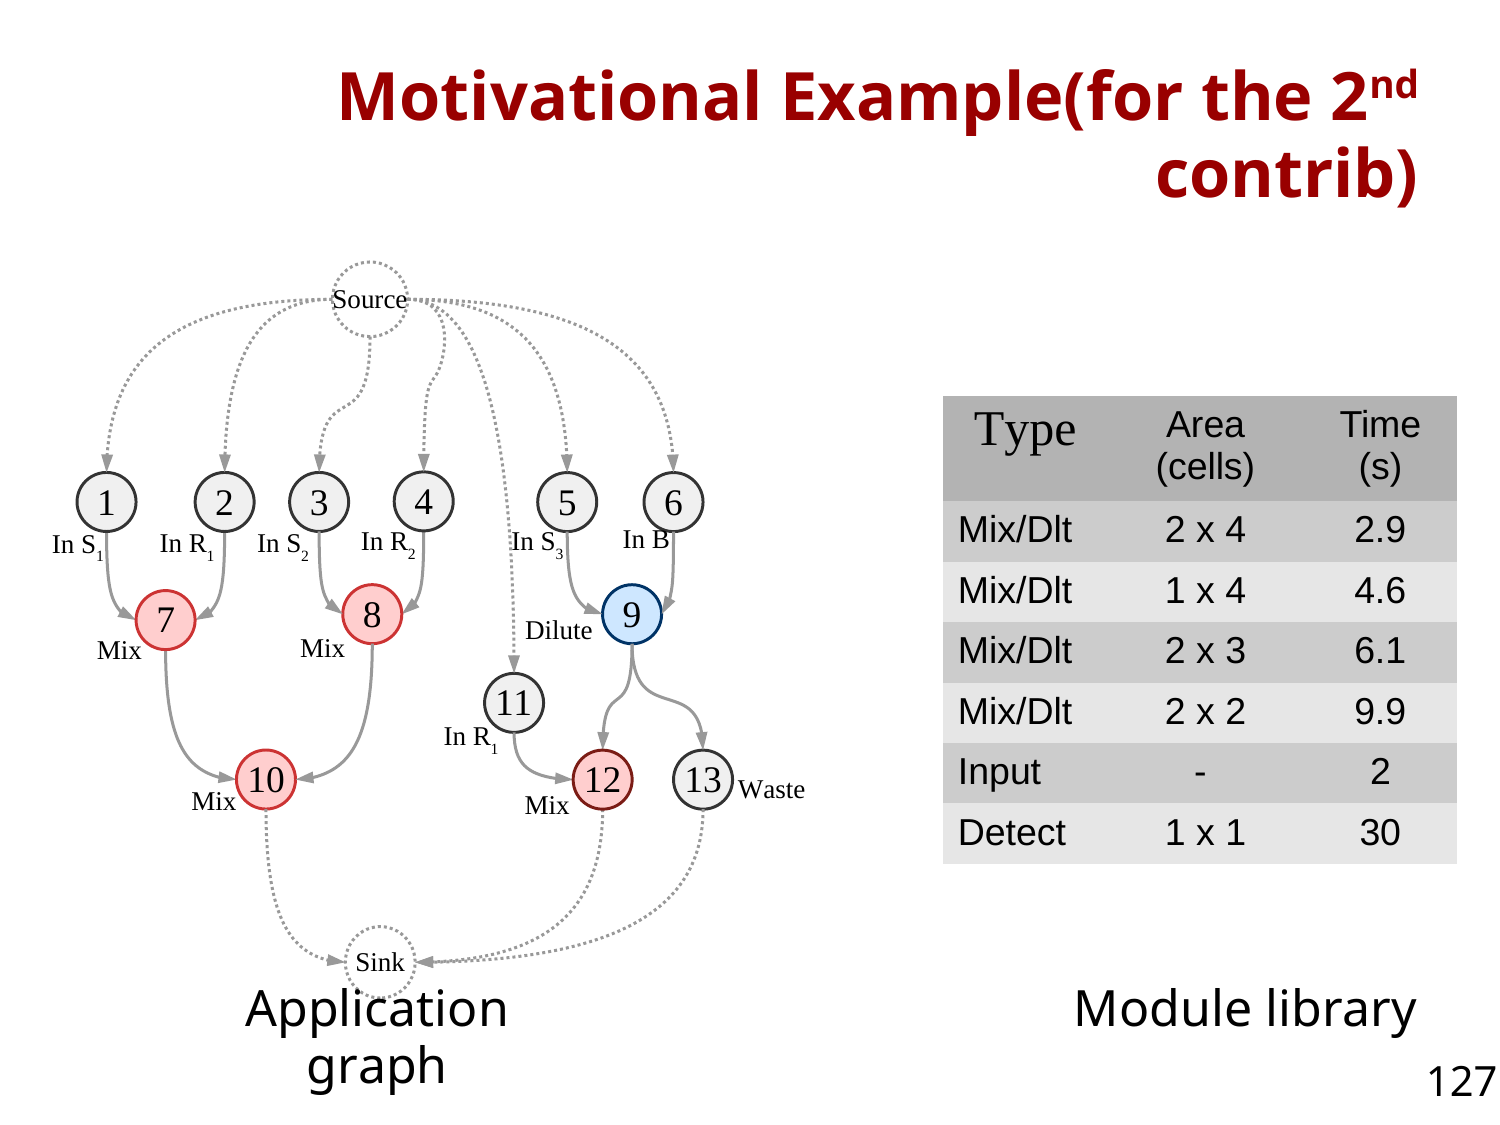

# Motivational Example(for the 2nd contrib)
Source
4
1
2
3
5
6
In R2
In S3
In B
In R1
In S2
In S1
8
9
7
Dilute
Mix
Mix
11
In R1
10
12
13
Waste
Mix
Mix
Sink
| Type | Area (cells) | Time (s) |
| --- | --- | --- |
| Mix/Dlt | 2 x 4 | 2.9 |
| Mix/Dlt | 1 x 4 | 4.6 |
| Mix/Dlt | 2 x 3 | 6.1 |
| Mix/Dlt | 2 x 2 | 9.9 |
| Input | - | 2 |
| Detect | 1 x 1 | 30 |
Application graph
Module library